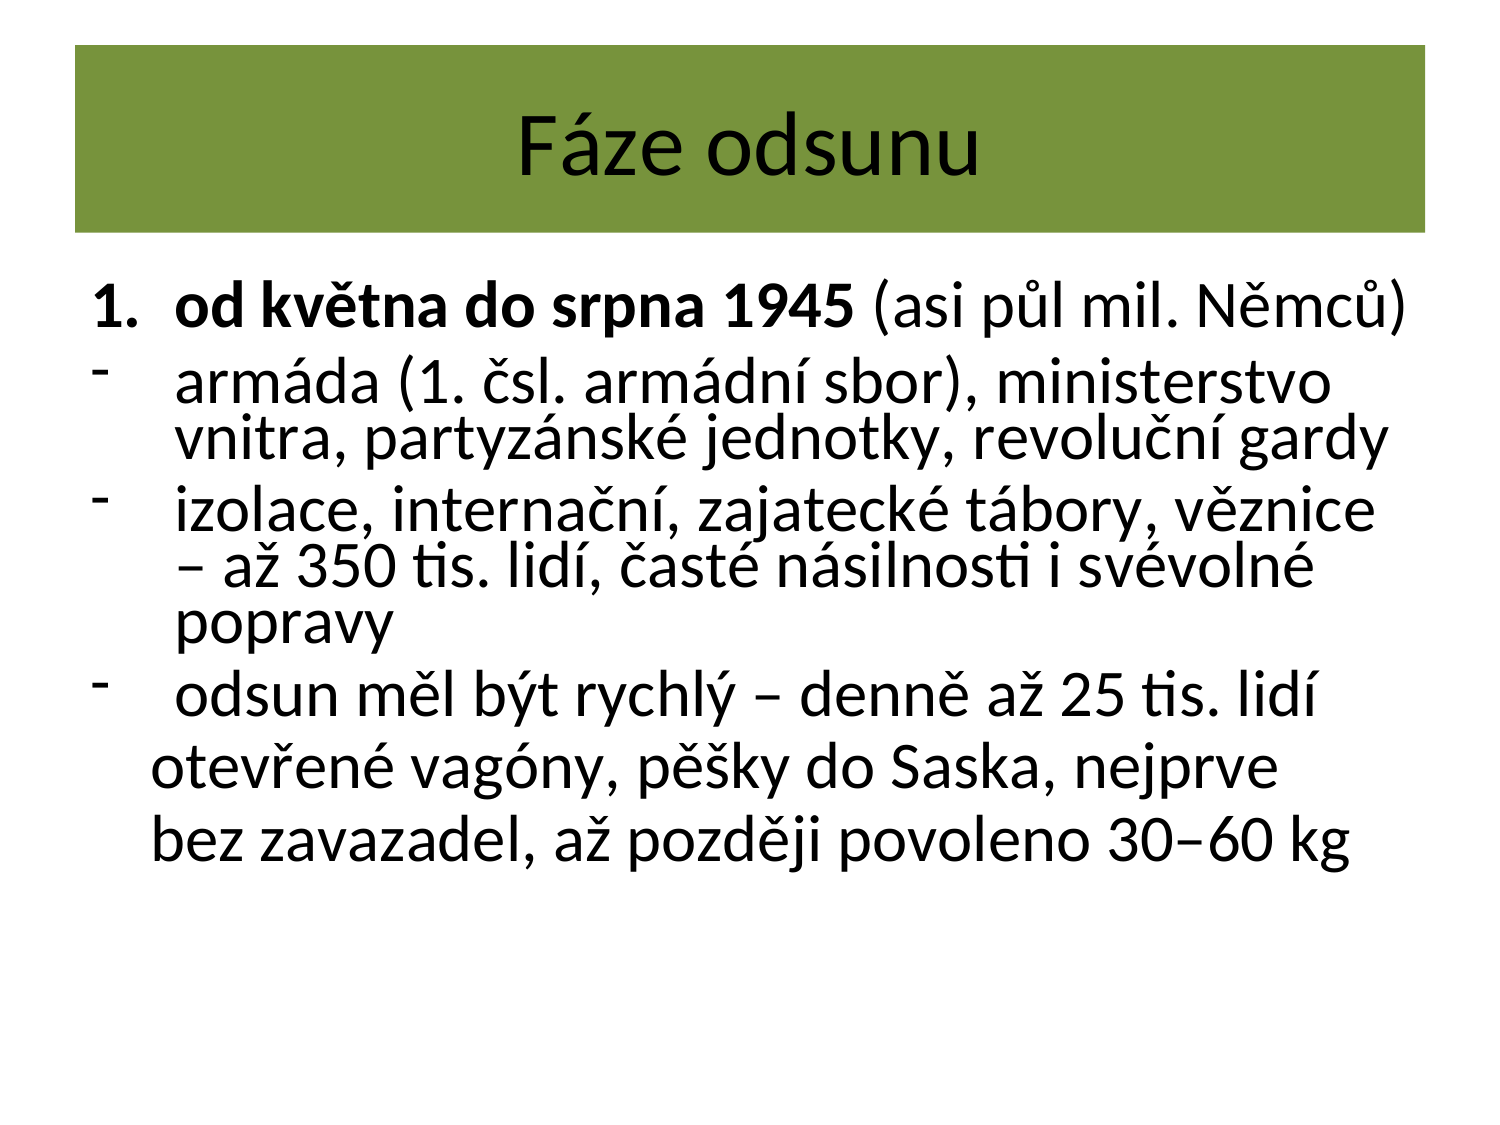

# Fáze odsunu
od května do srpna 1945 (asi půl mil. Němců)
armáda (1. čsl. armádní sbor), ministerstvo vnitra, partyzánské jednotky, revoluční gardy
izolace, internační, zajatecké tábory, věznice – až 350 tis. lidí, časté násilnosti i svévolné popravy
odsun měl být rychlý – denně až 25 tis. lidí
 otevřené vagóny, pěšky do Saska, nejprve
 bez zavazadel, až později povoleno 30–60 kg